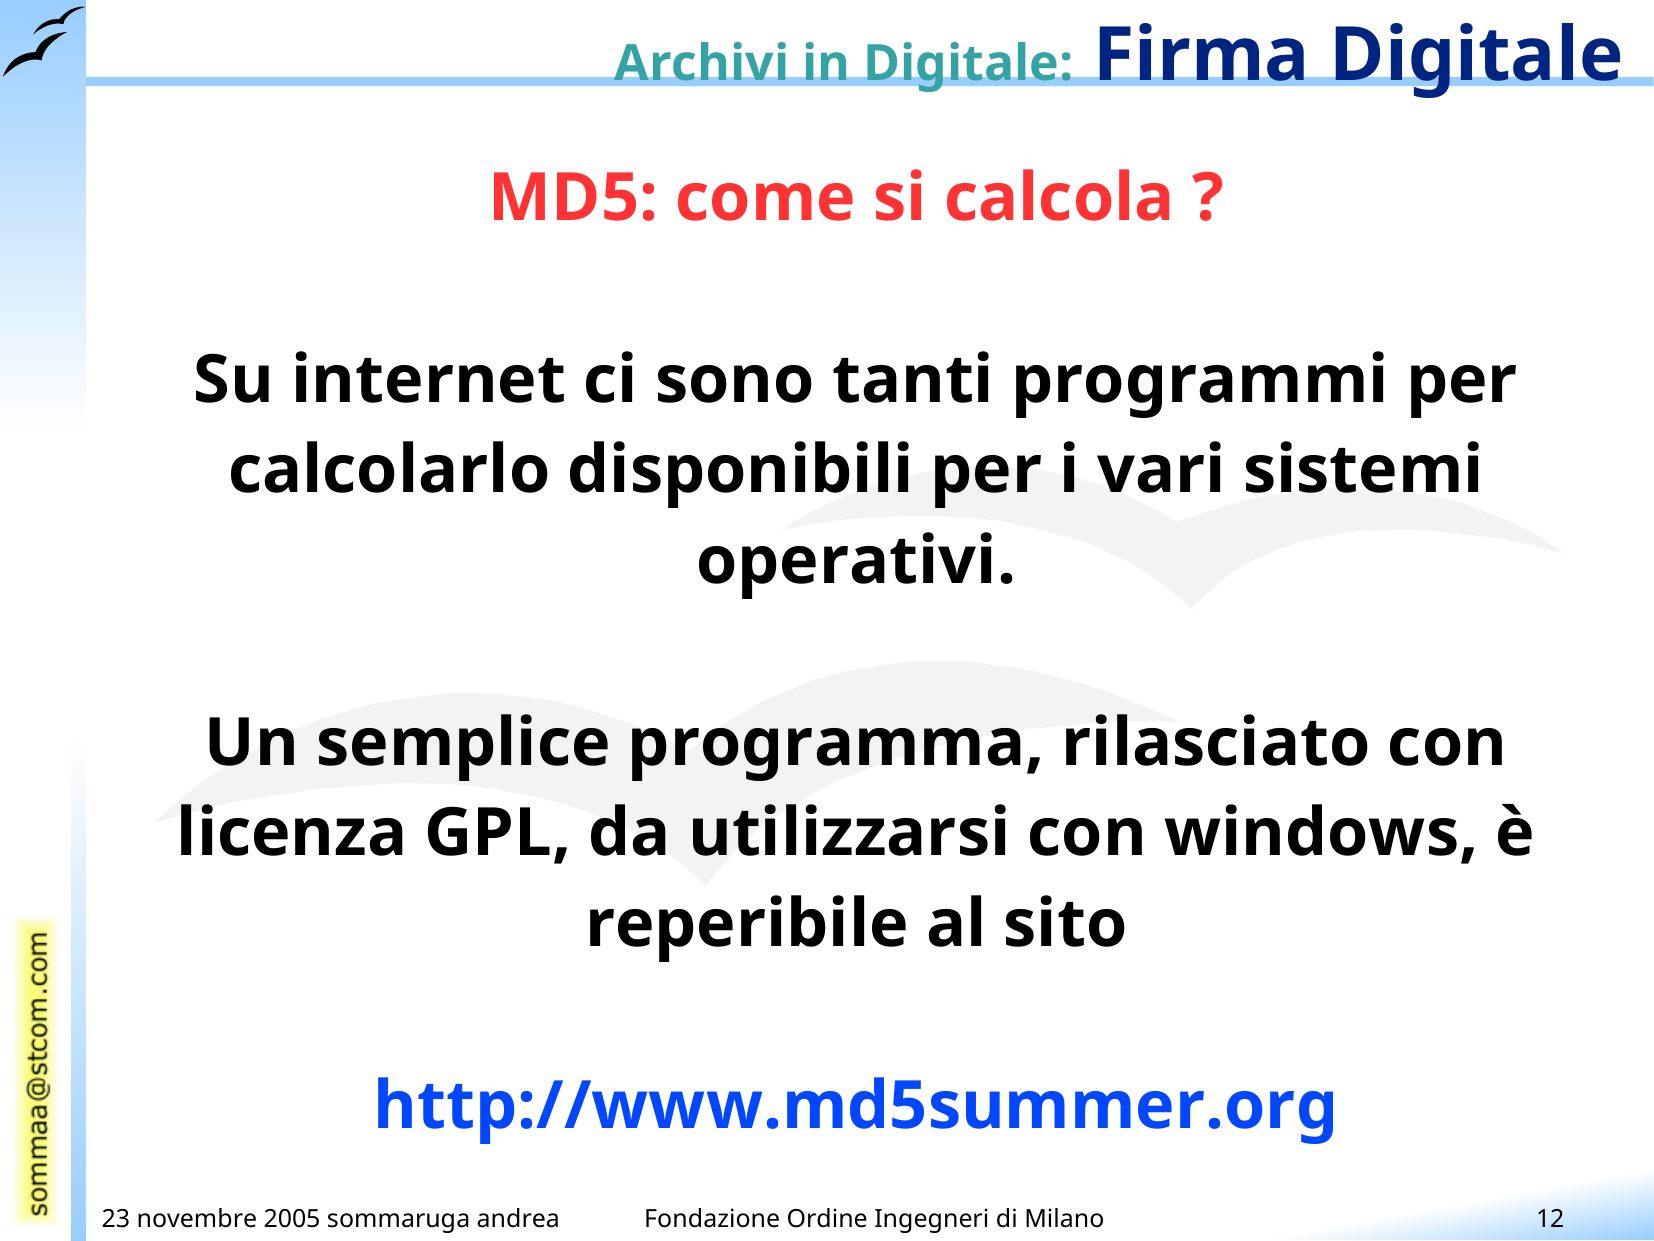

# Archivi in Digitale: Firma Digitale
MD5: come si calcola ?
Su internet ci sono tanti programmi per calcolarlo disponibili per i vari sistemi operativi.
Un semplice programma, rilasciato con licenza GPL, da utilizzarsi con windows, è reperibile al sito
http://www.md5summer.org